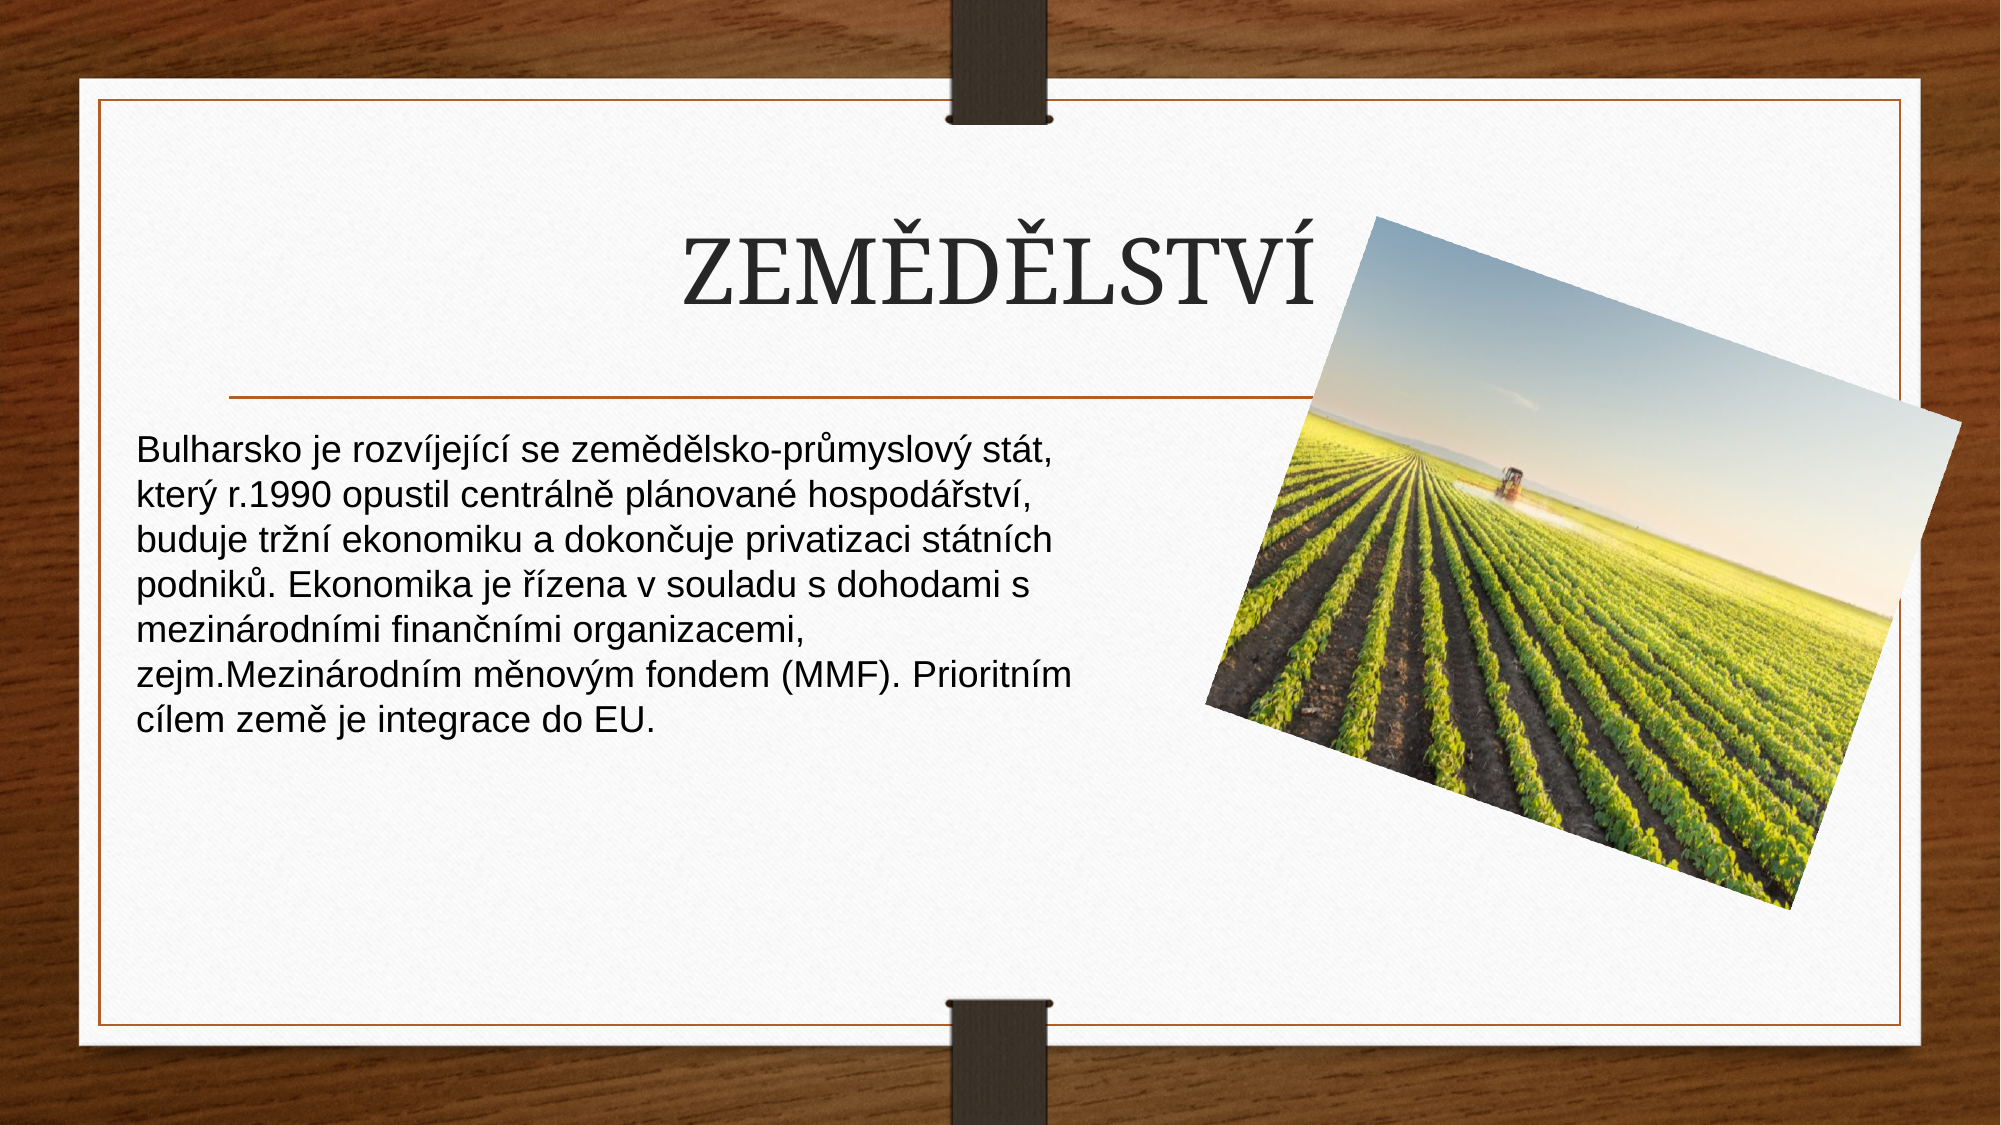

# ZEMĚDĚLSTVÍ
Bulharsko je rozvíjející se zemědělsko-průmyslový stát, který r.1990 opustil centrálně plánované hospodářství, buduje tržní ekonomiku a dokončuje privatizaci státních podniků. Ekonomika je řízena v souladu s dohodami s mezinárodními finančními organizacemi, zejm.Mezinárodním měnovým fondem (MMF). Prioritním cílem země je integrace do EU.